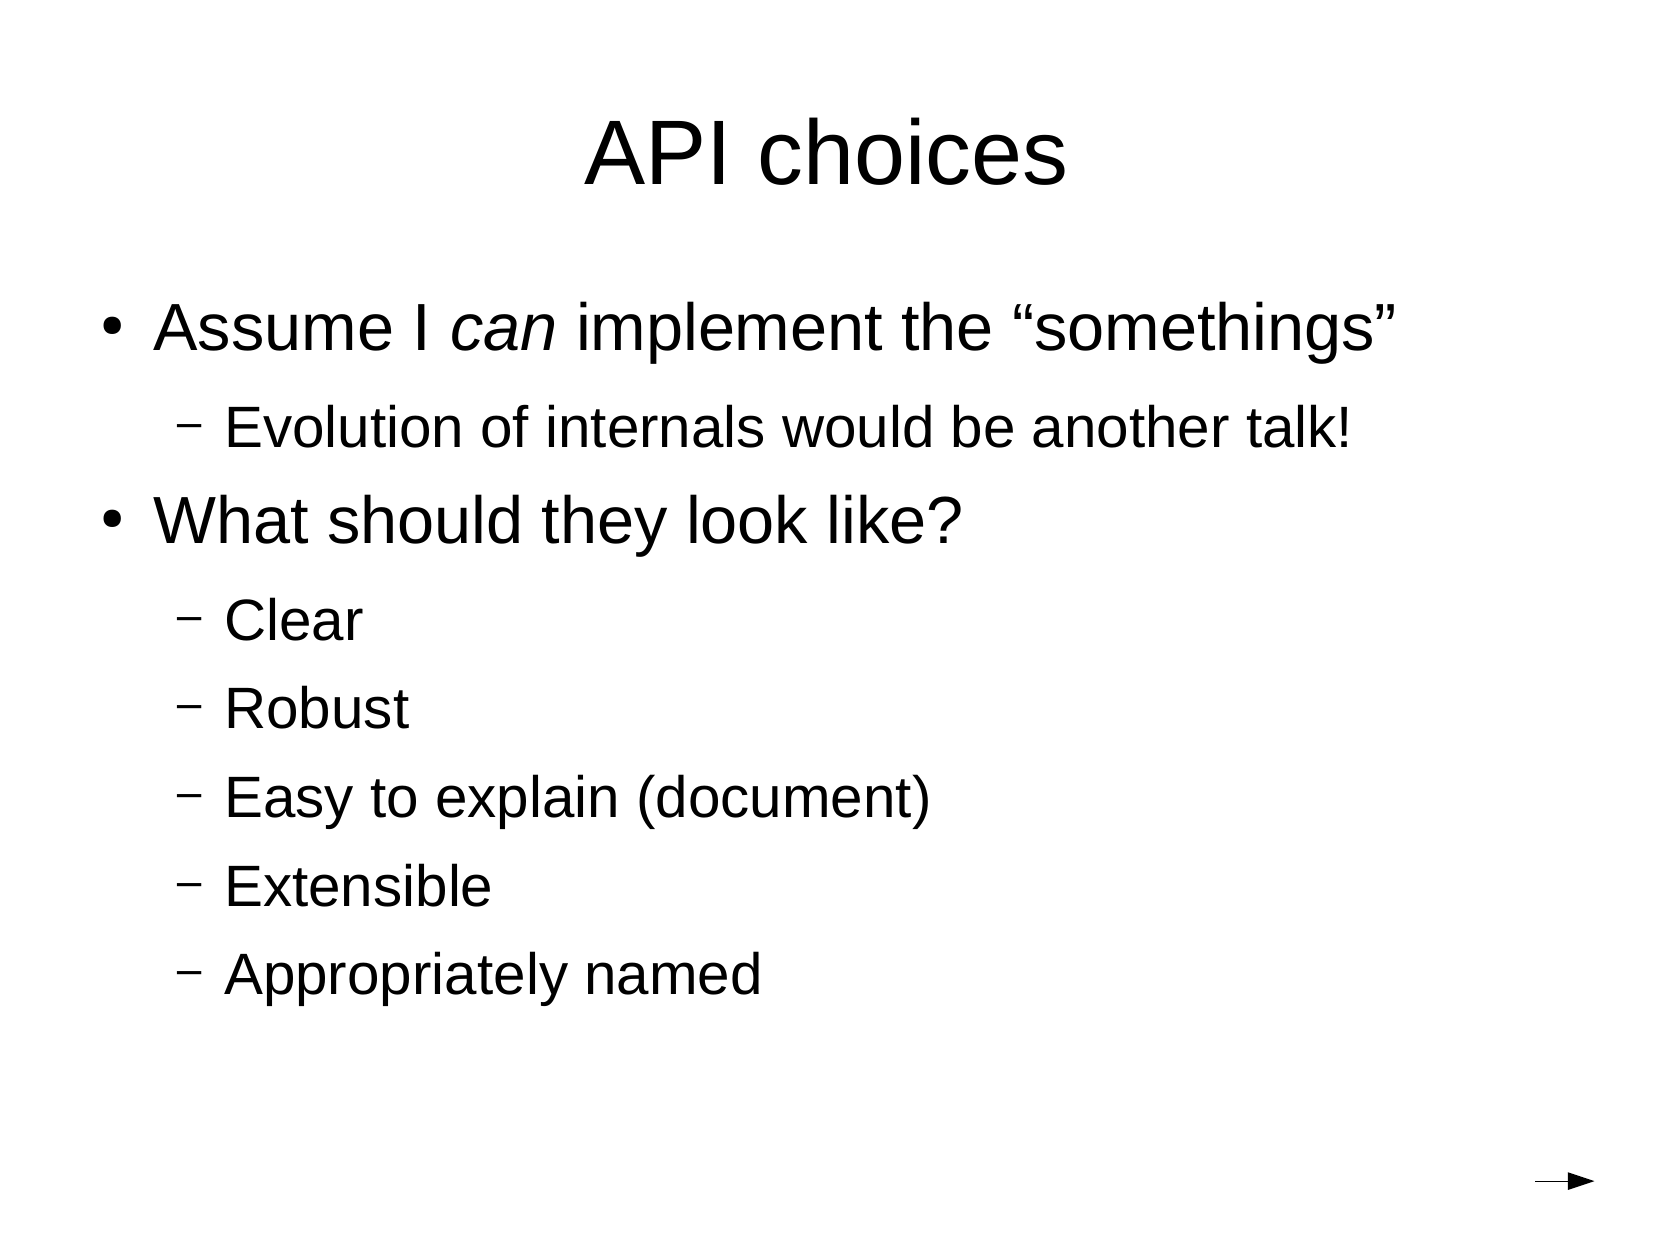

# API choices
Assume I can implement the “somethings”
Evolution of internals would be another talk!
What should they look like?
Clear
Robust
Easy to explain (document)
Extensible
Appropriately named